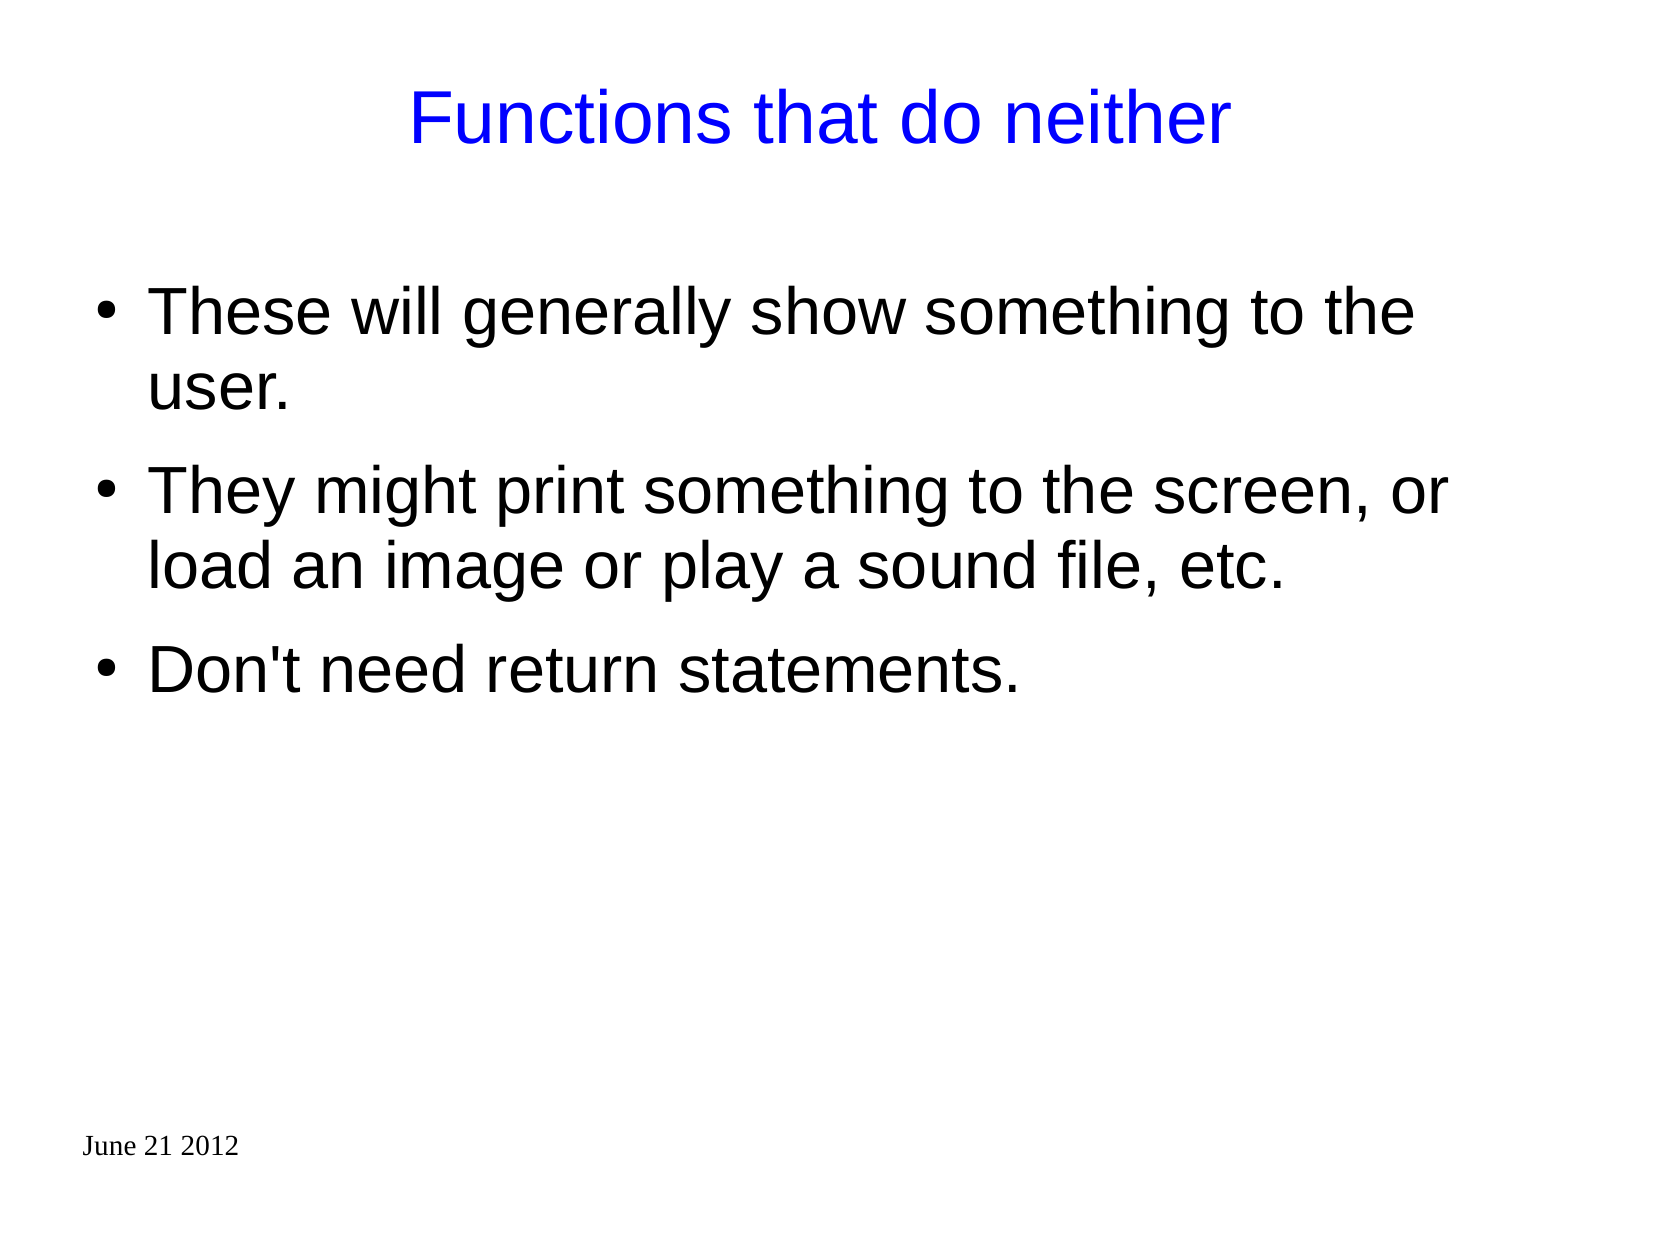

# Functions that do neither
These will generally show something to the user.
They might print something to the screen, or load an image or play a sound file, etc.
Don't need return statements.
June 21 2012